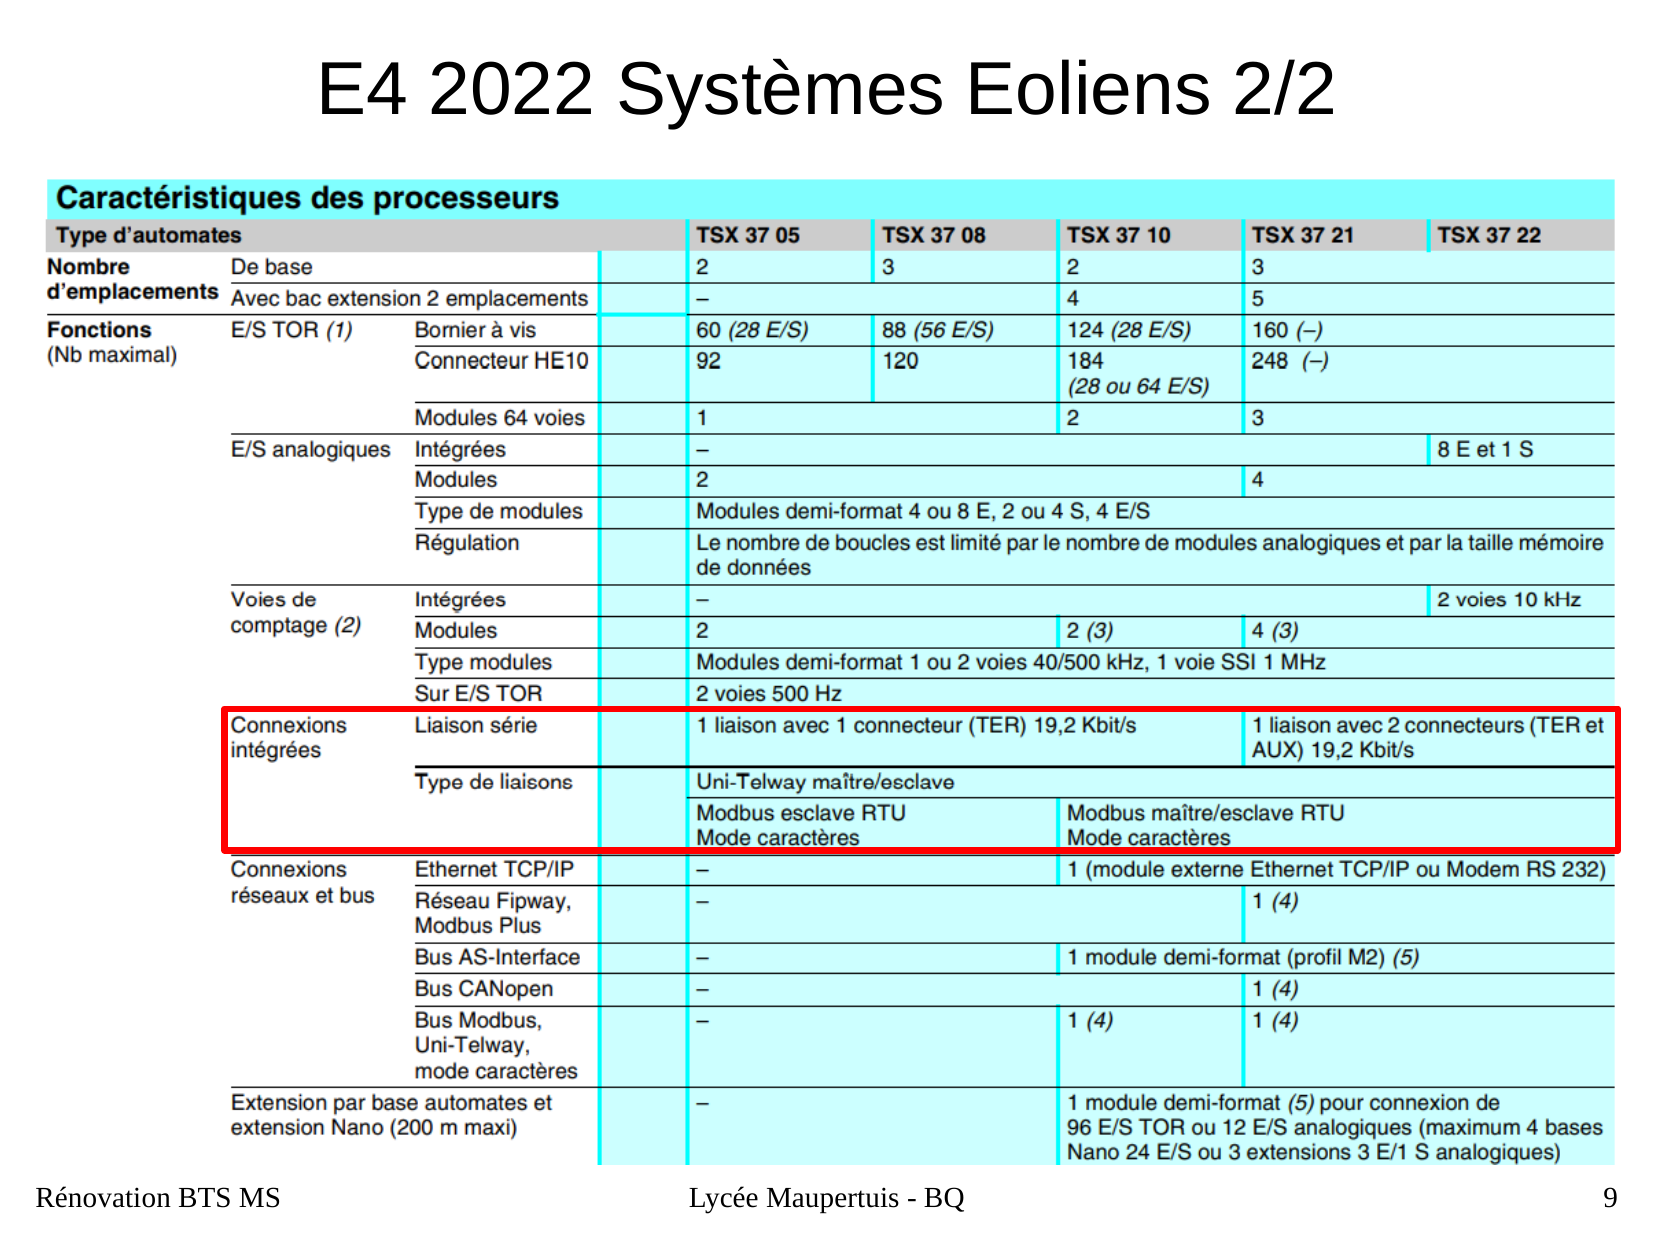

# E4 2022 Systèmes Eoliens 2/2
Rénovation BTS MS
Lycée Maupertuis - BQ
9